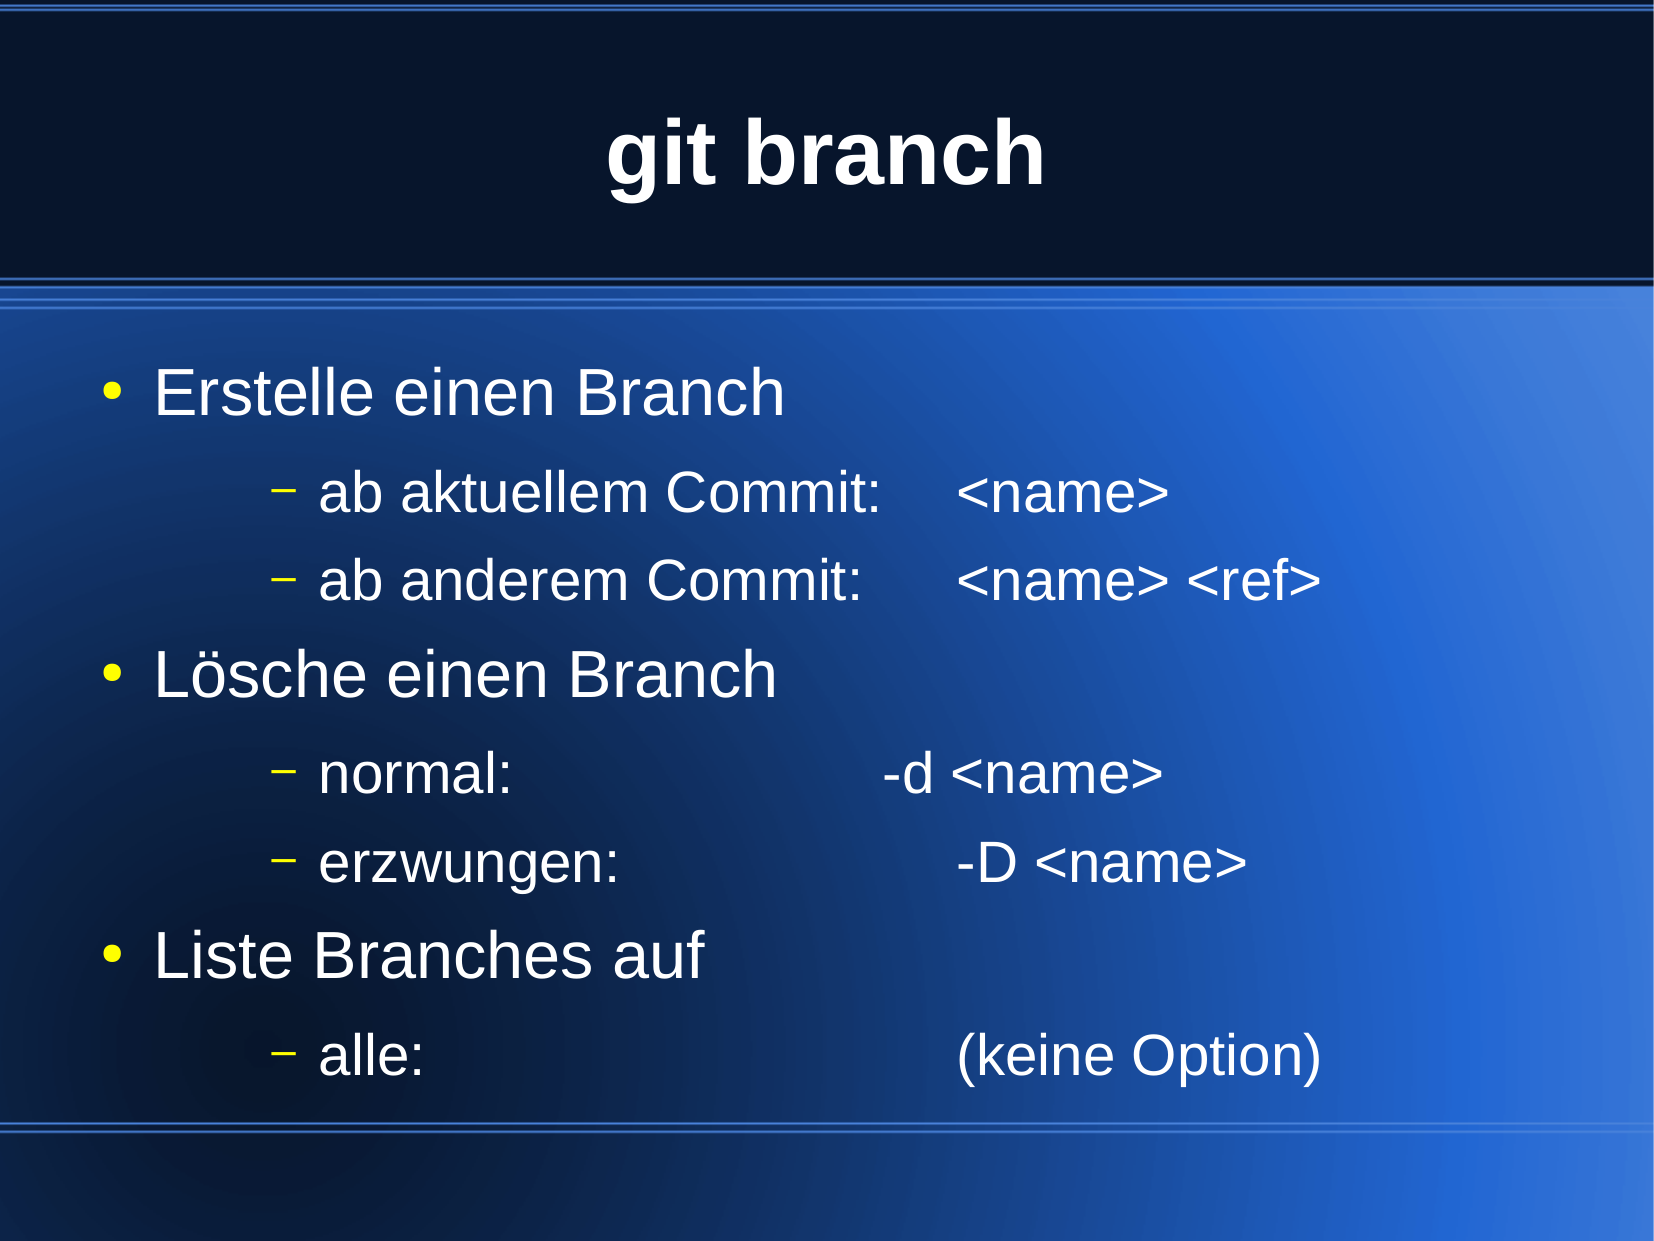

# git branch
Erstelle einen Branch
ab aktuellem Commit:	<name>
ab anderem Commit:		<name> <ref>
Lösche einen Branch
normal:						-d <name>
erzwungen:					-D <name>
Liste Branches auf
alle:								(keine Option)